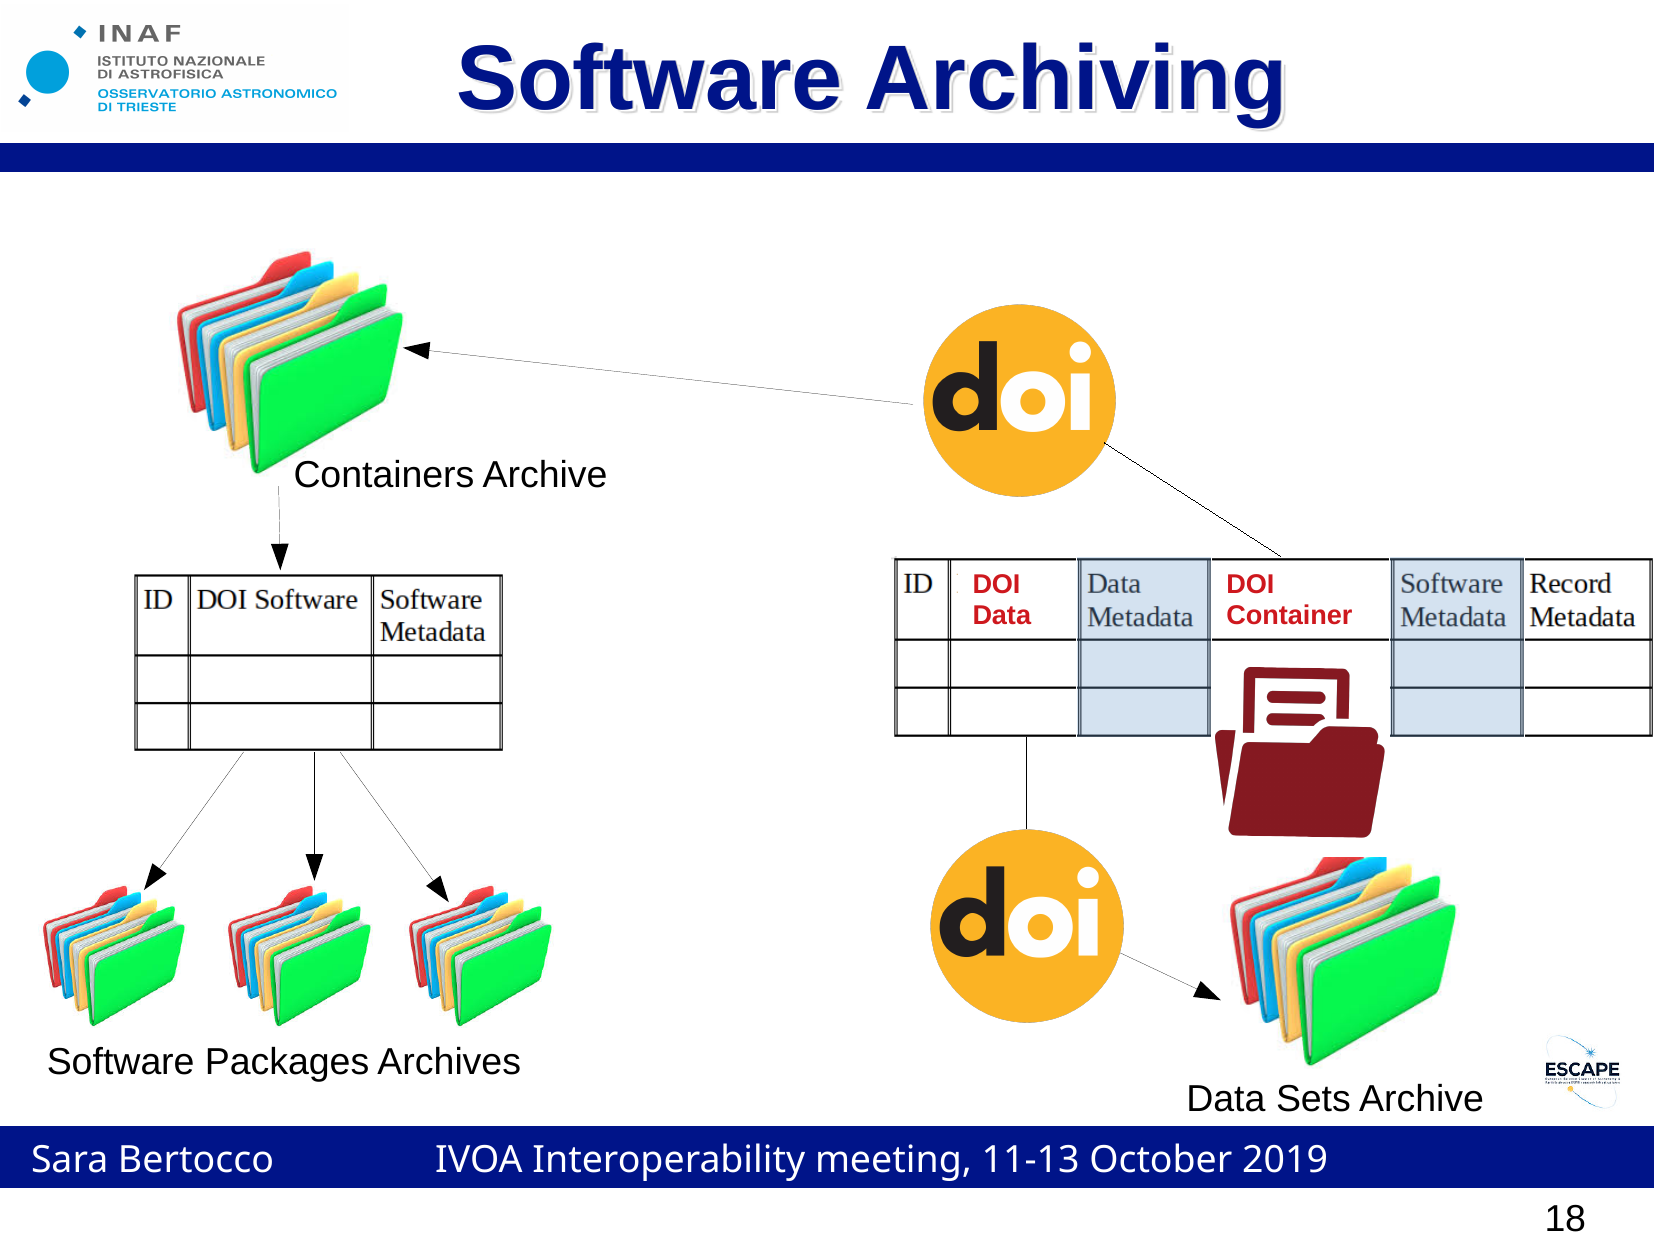

# Software Archiving
Containers Archive
DOI Container
DOI
Data
Software Packages Archives
Data Sets Archive
Sara Bertocco		 IVOA Interoperability meeting, 11-13 October 2019